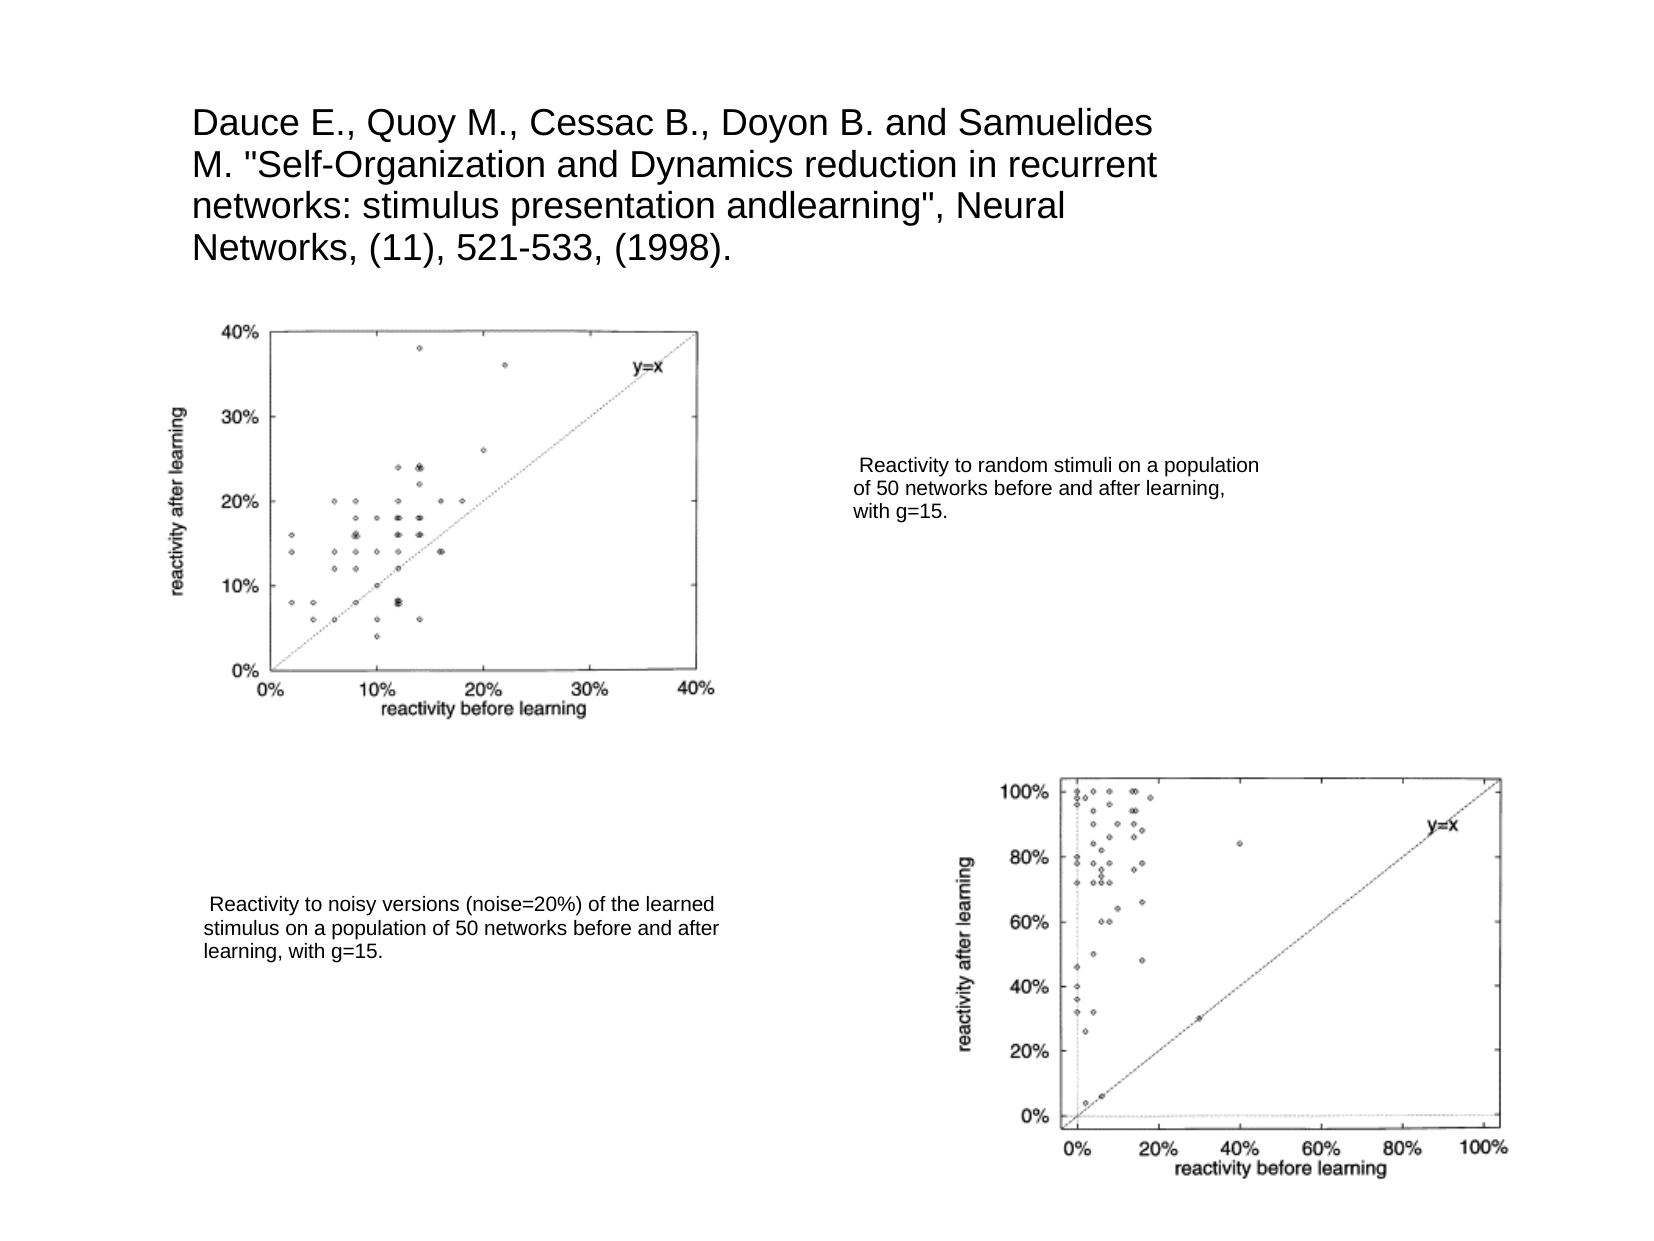

Dauce E., Quoy M., Cessac B., Doyon B. and Samuelides M. "Self-Organization and Dynamics reduction in recurrent networks: stimulus presentation andlearning", Neural Networks, (11), 521-533, (1998).
 Reactivity to random stimuli on a population of 50 networks before and after learning, with g=15.
 Reactivity to noisy versions (noise=20%) of the learned stimulus on a population of 50 networks before and after learning, with g=15.